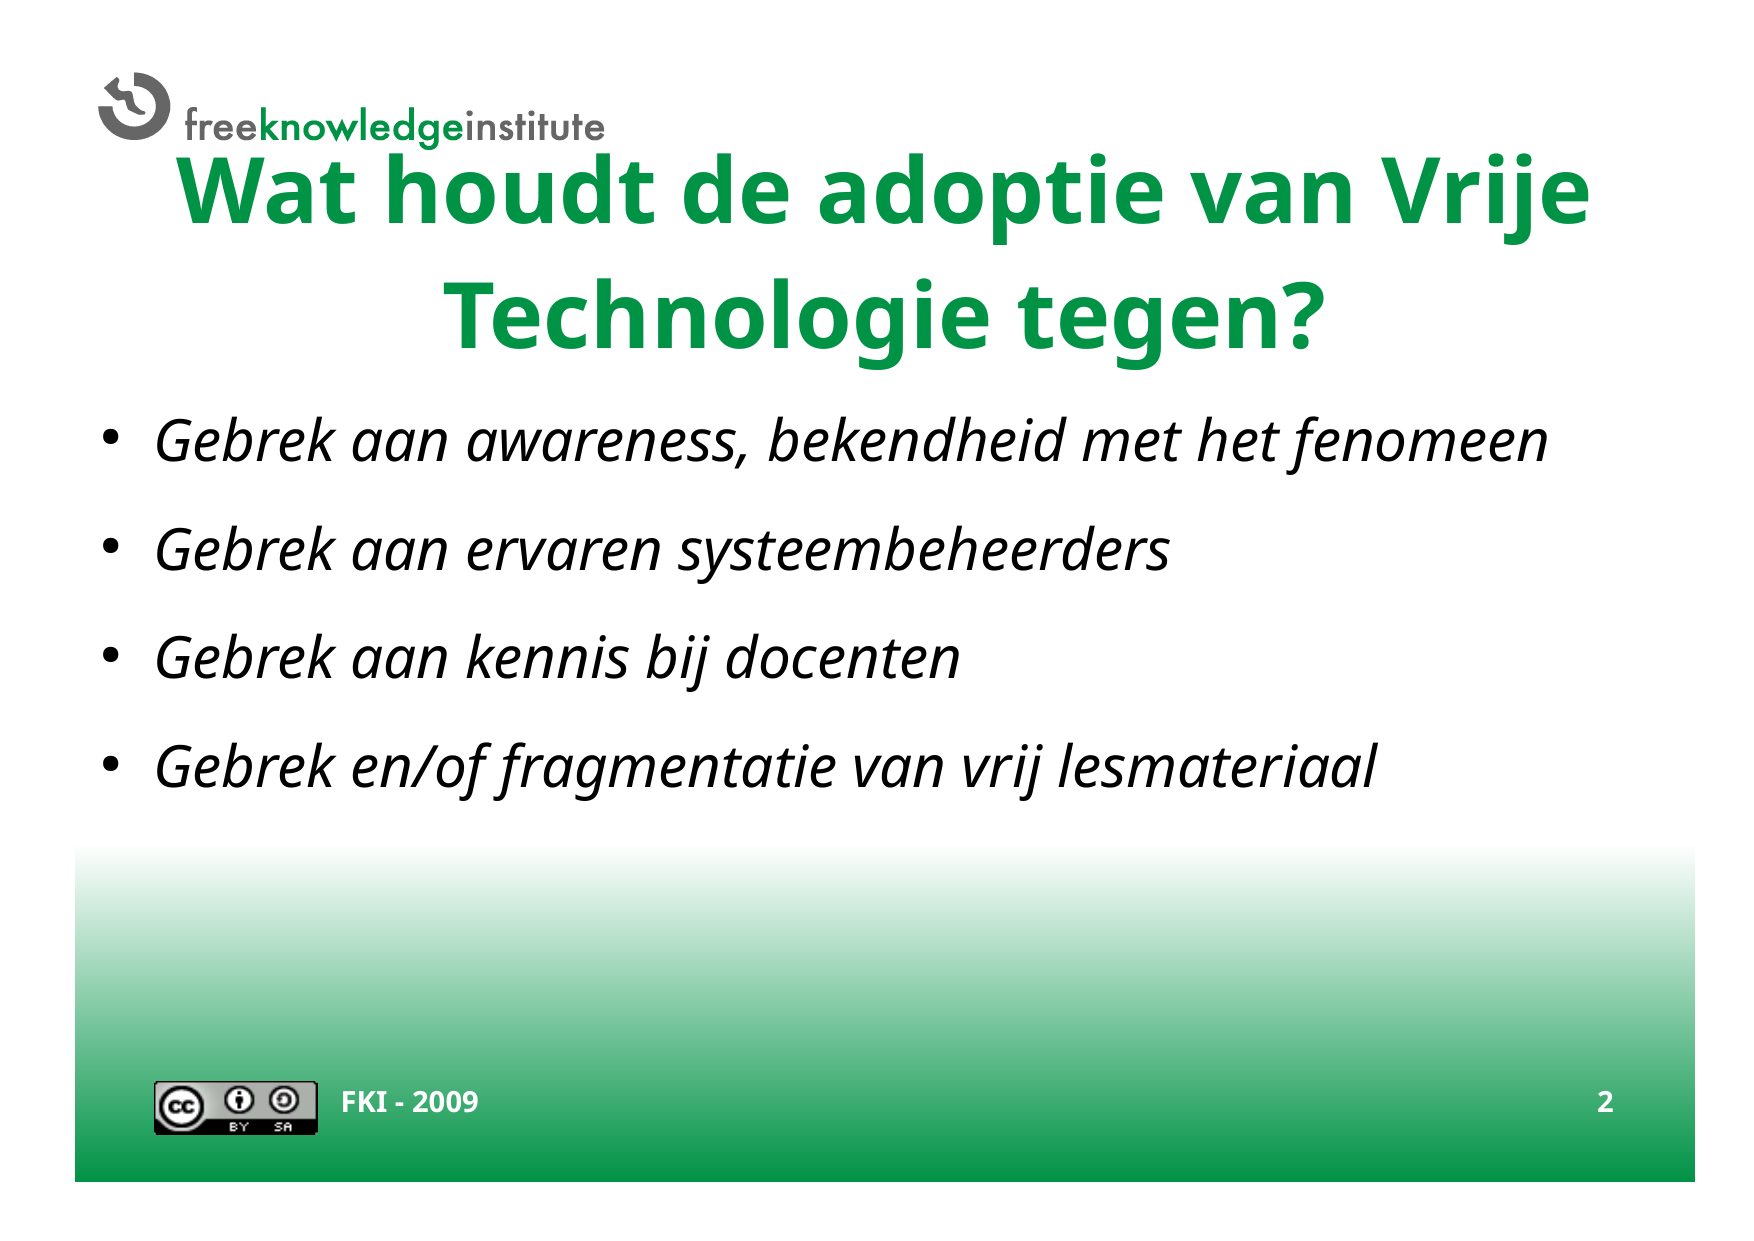

# Wat houdt de adoptie van Vrije Technologie tegen?
Gebrek aan awareness, bekendheid met het fenomeen
Gebrek aan ervaren systeembeheerders
Gebrek aan kennis bij docenten
Gebrek en/of fragmentatie van vrij lesmateriaal
2